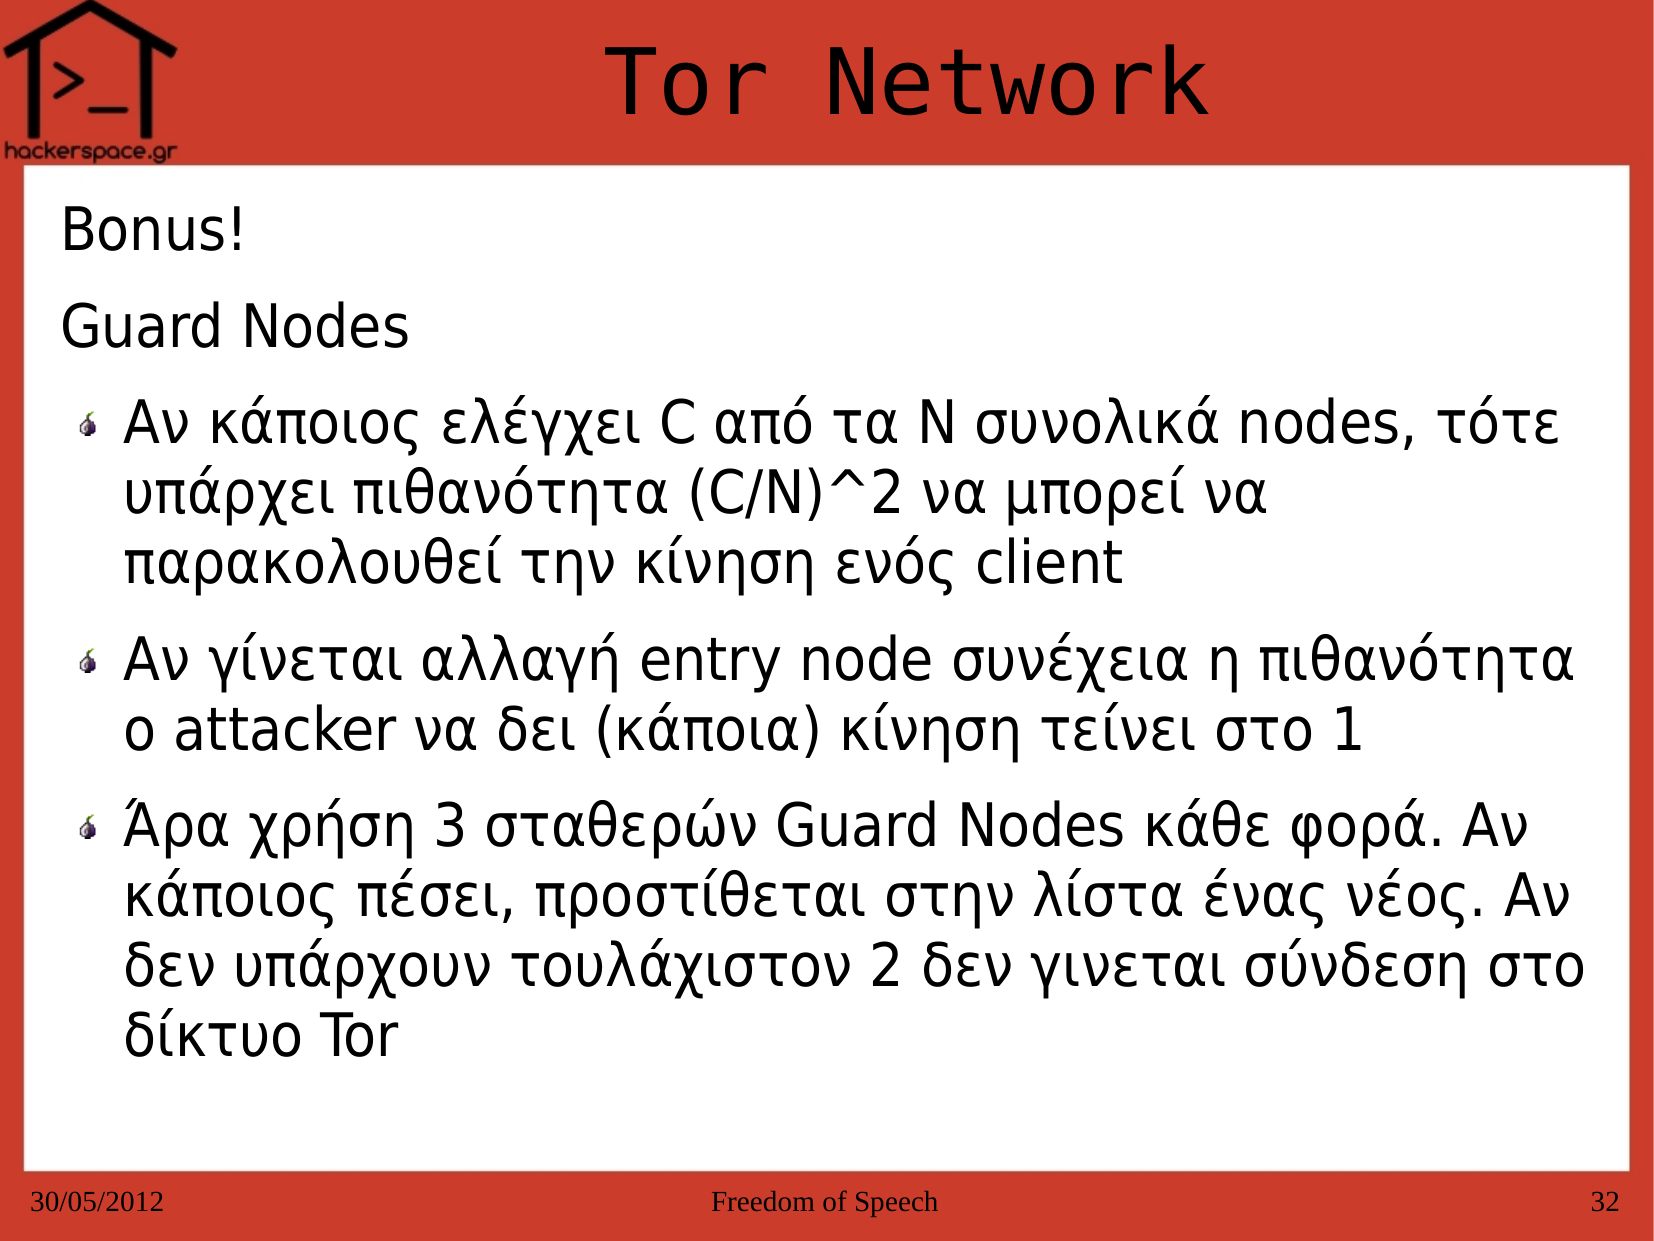

# Tor Network
Bonus!
Guard Nodes
Αν κάποιος ελέγχει C από τα N συνολικά nodes, τότε υπάρχει πιθανότητα (C/N)^2 να μπορεί να παρακολουθεί την κίνηση ενός client
Αν γίνεται αλλαγή entry node συνέχεια η πιθανότητα ο attacker να δει (κάποια) κίνηση τείνει στο 1
Άρα χρήση 3 σταθερών Guard Nodes κάθε φορά. Αν κάποιος πέσει, προστίθεται στην λίστα ένας νέος. Αν δεν υπάρχουν τουλάχιστον 2 δεν γινεται σύνδεση στο δίκτυο Tor
30/05/2012
Freedom of Speech
32